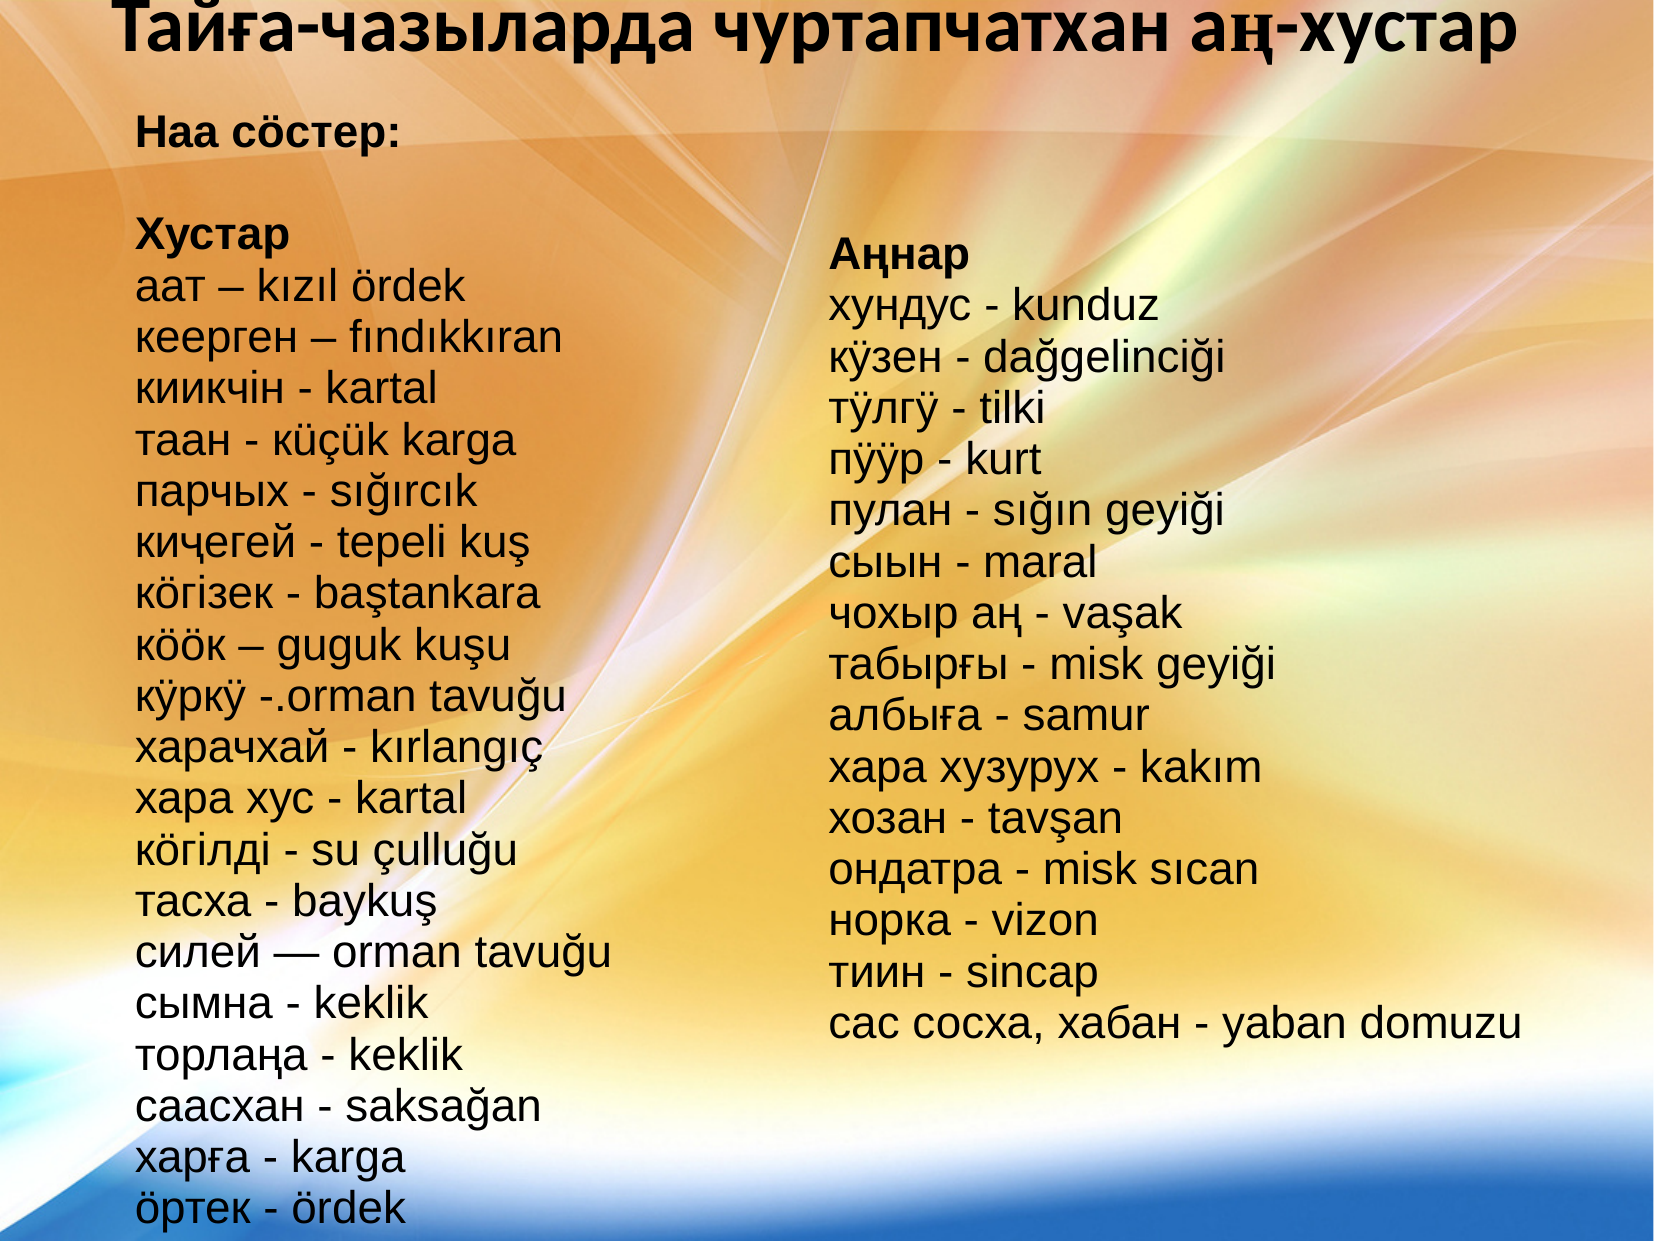

# Тайға-чазыларда чуртапчатхан аң-хустар
Наа сöстер:
Хустар
аат – kızıl ördek
кеерген – fındıkkıran
киикчін - kartal
таан - кüçük karga
парчых - sığırcık
киҷегей - tepeli kuş
кӧгізек - baştankara
кӧӧк – guguk kuşu
кӱркӱ -.orman tavuğu
харачхай - kırlangıç
хара хус - kartal
кӧгілді - su çulluğu
тасха - baykuş
силей — orman tavuğu
сымна - keklik
торлаңа - keklik
саасхан - saksağan
харға - karga
ӧртек - ӧrdek
Аңнар
хундус - kunduz
кӱзен - dağgelinciği
тӱлгӱ - tilki
пӱӱр - kurt
пулан - sığın geyiği
сыын - maral
чохыр аң - vaşak
табырғы - misk geyiği
албыға - samur
хара хузурух - kakım
хозан - tavşan
ондатра - misk sıcan
норка - vizon
тиин - sincap
сас сосха, хабан - yaban domuzu